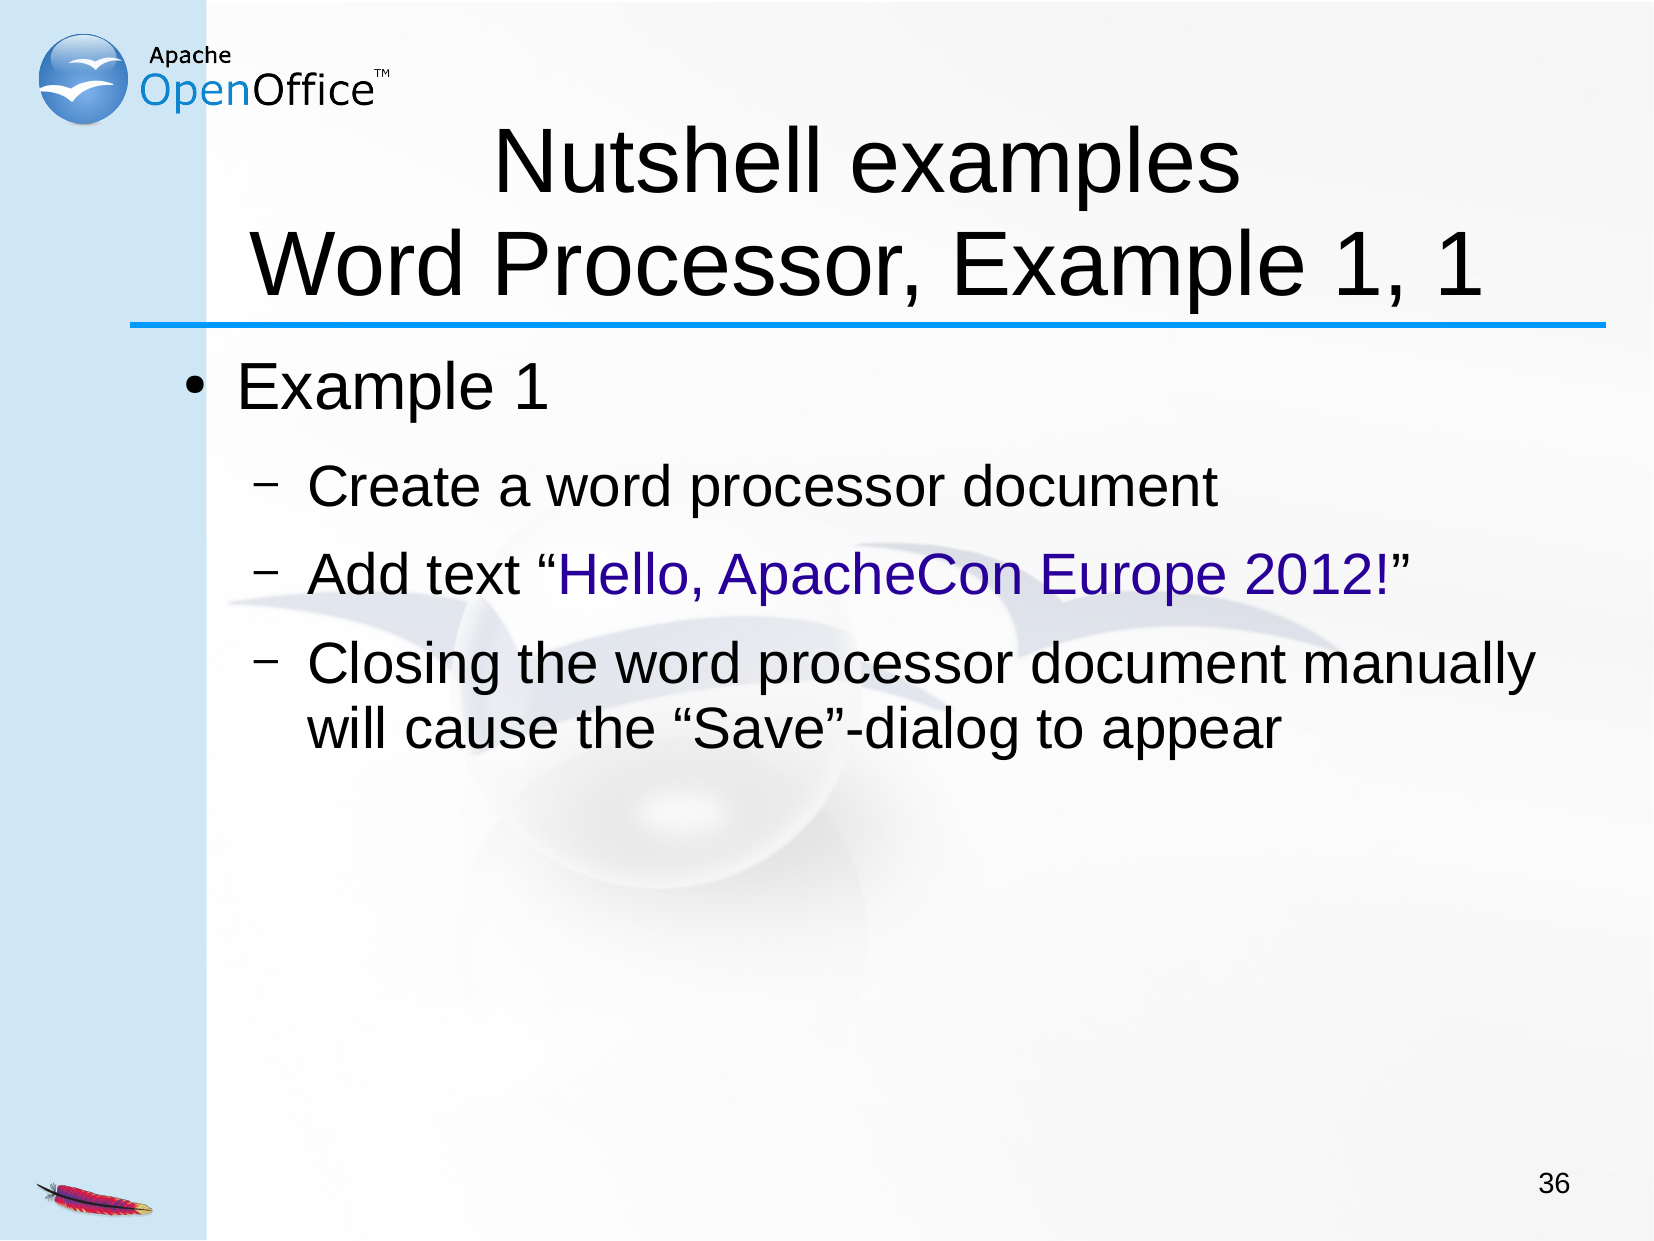

# Nutshell examples Word Processor, Example 1, 1
Example 1
Create a word processor document
Add text “Hello, ApacheCon Europe 2012!”
Closing the word processor document manually will cause the “Save”-dialog to appear
36